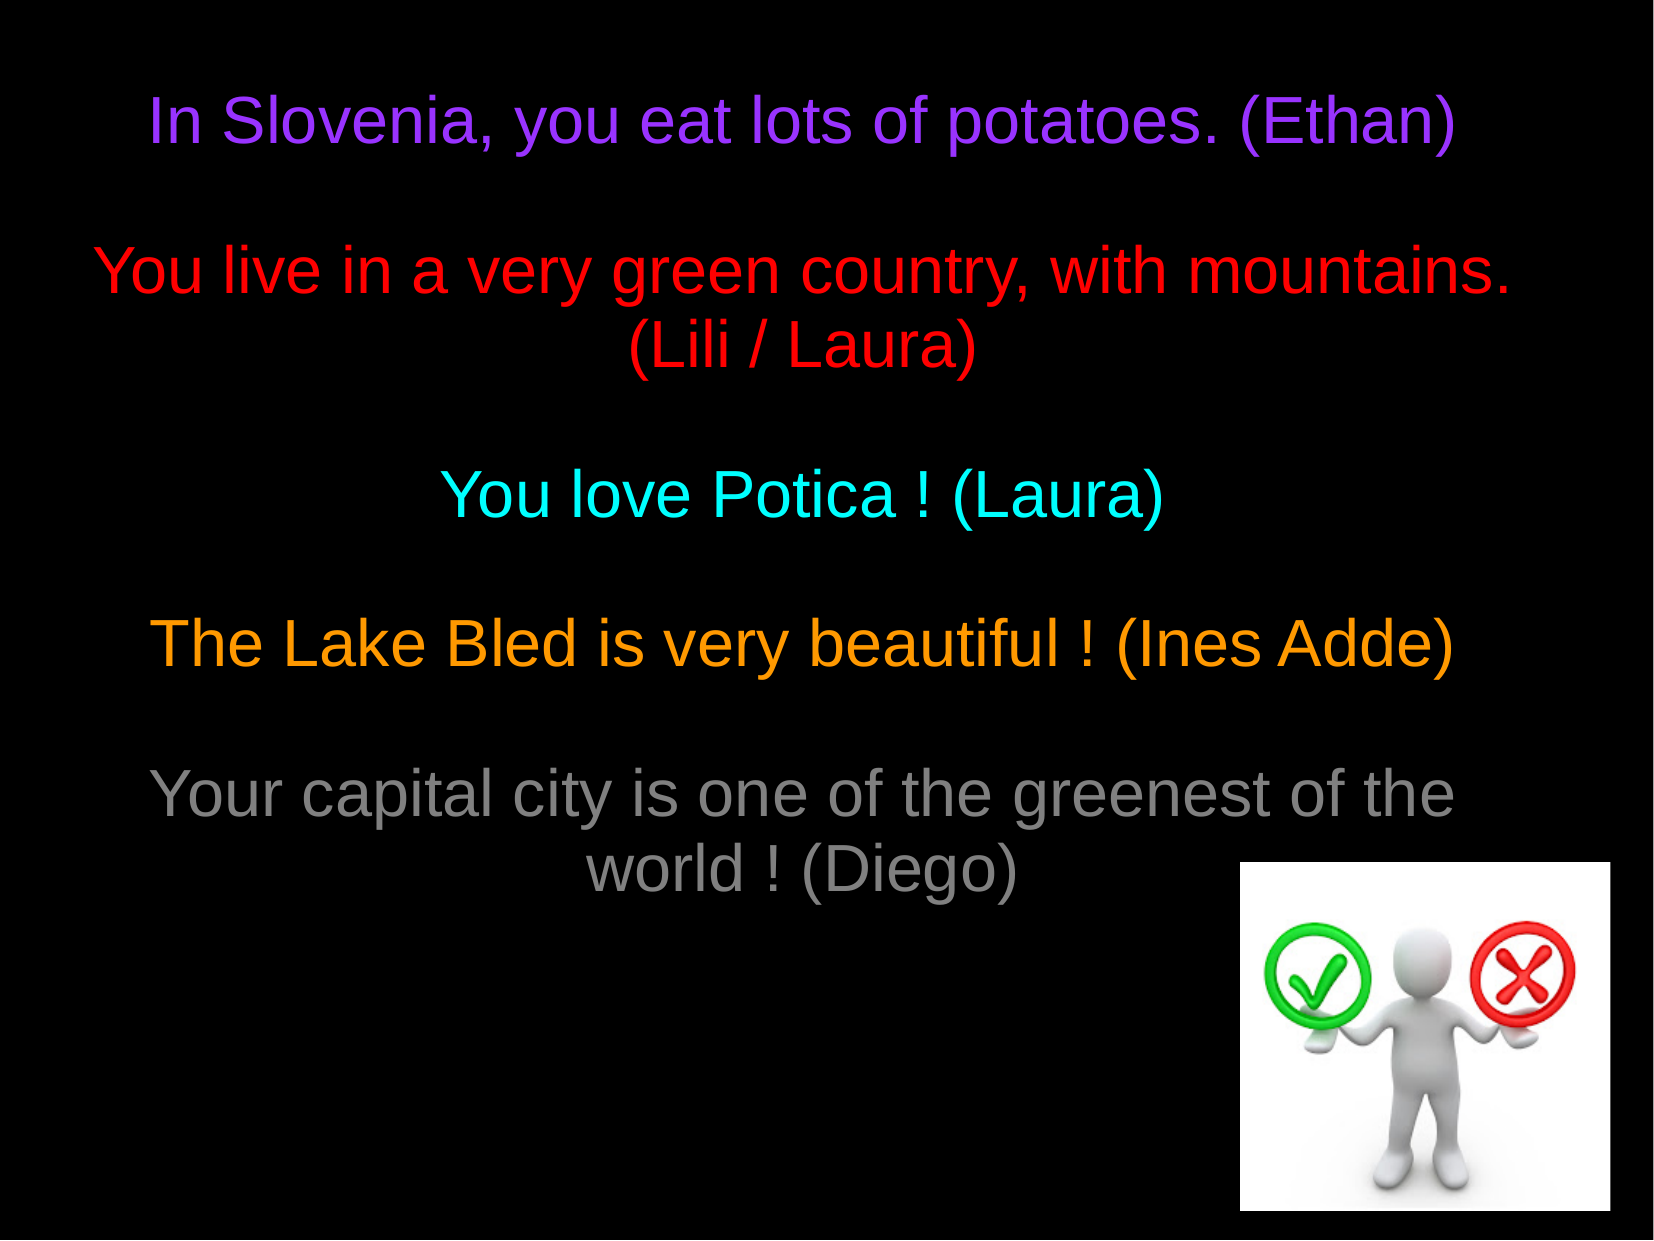

# In Slovenia, you eat lots of potatoes. (Ethan)
You live in a very green country, with mountains. (Lili / Laura)
You love Potica ! (Laura)
The Lake Bled is very beautiful ! (Ines Adde)
Your capital city is one of the greenest of the world ! (Diego)